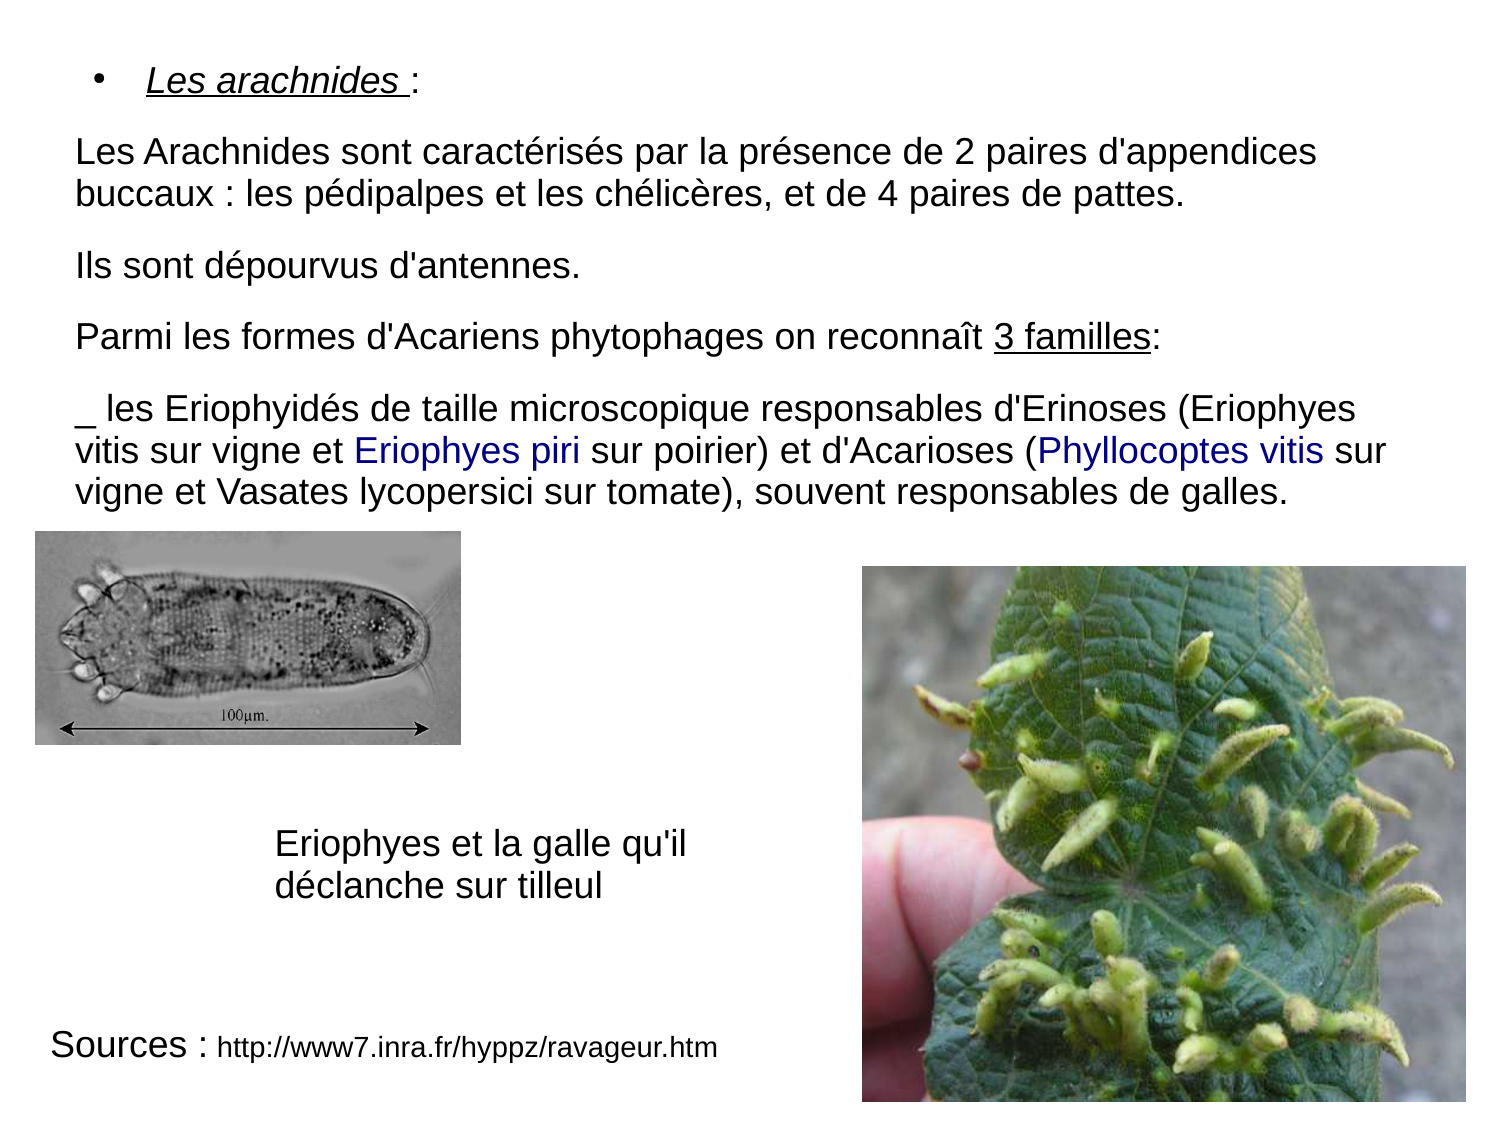

# Les arachnides :
Les Arachnides sont caractérisés par la présence de 2 paires d'appendices buccaux : les pédipalpes et les chélicères, et de 4 paires de pattes.
Ils sont dépourvus d'antennes.
Parmi les formes d'Acariens phytophages on reconnaît 3 familles:
_ les Eriophyidés de taille microscopique responsables d'Erinoses (Eriophyes vitis sur vigne et Eriophyes piri sur poirier) et d'Acarioses (Phyllocoptes vitis sur vigne et Vasates lycopersici sur tomate), souvent responsables de galles.
Eriophyes et la galle qu'il déclanche sur tilleul
Sources : http://www7.inra.fr/hyppz/ravageur.htm